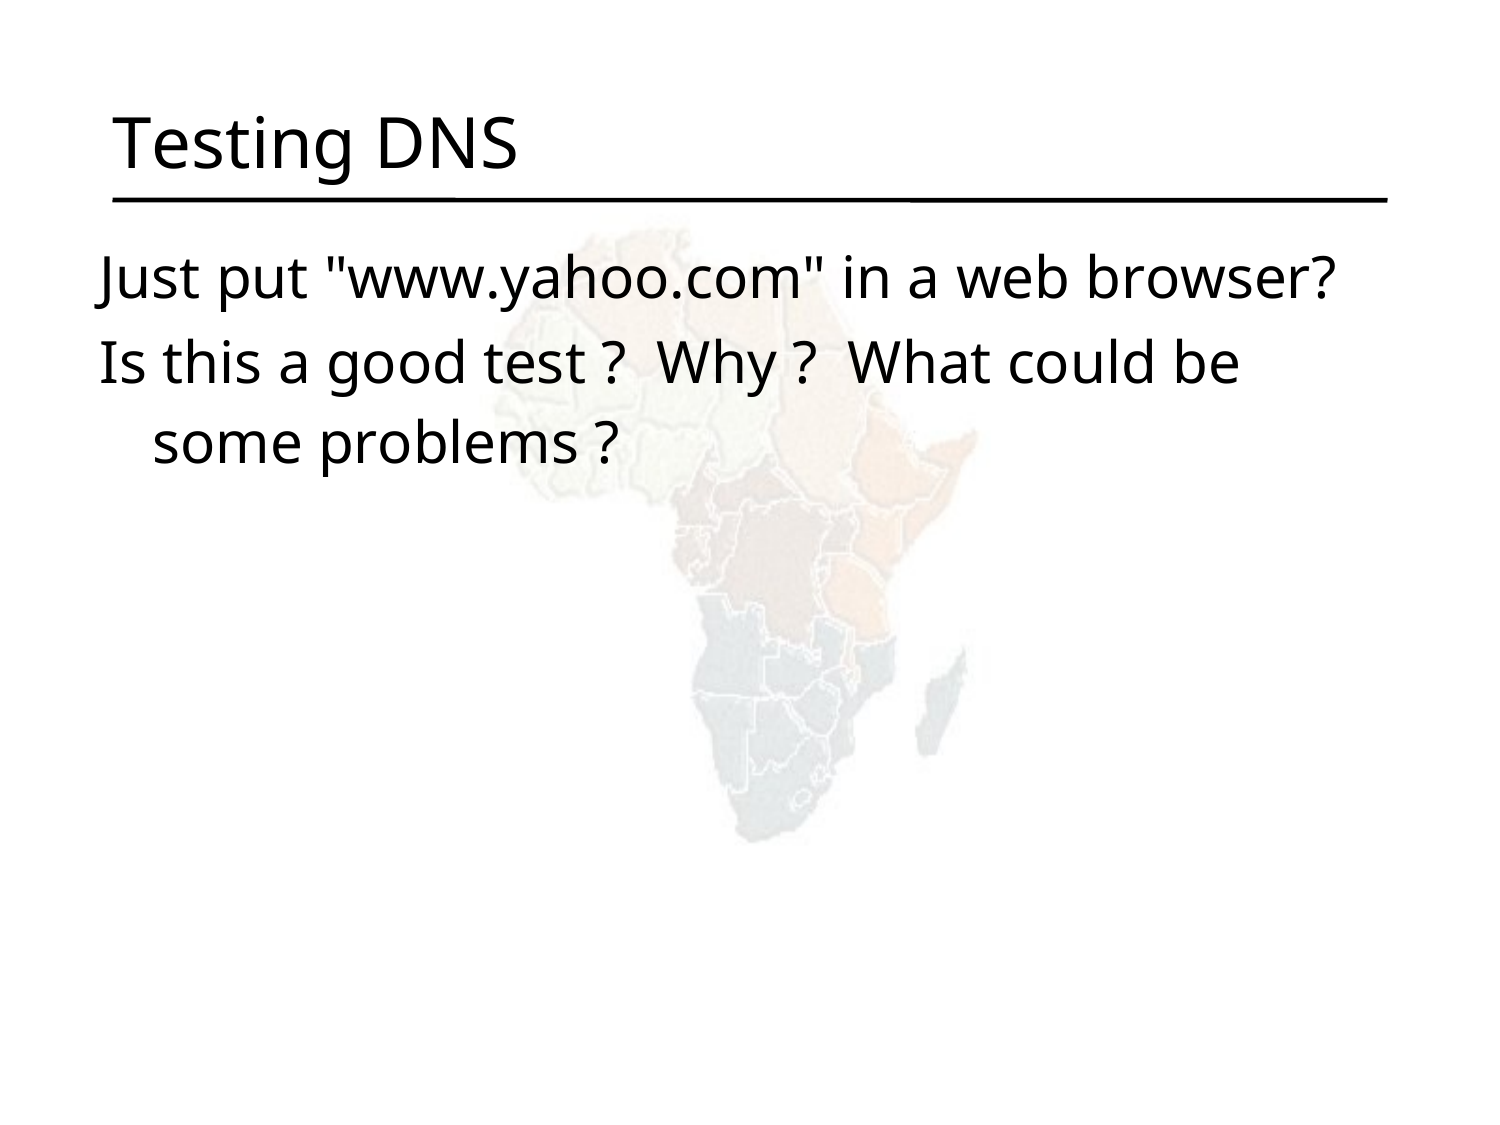

# Testing DNS
Just put "www.yahoo.com" in a web browser?
Is this a good test ? Why ? What could be some problems ?